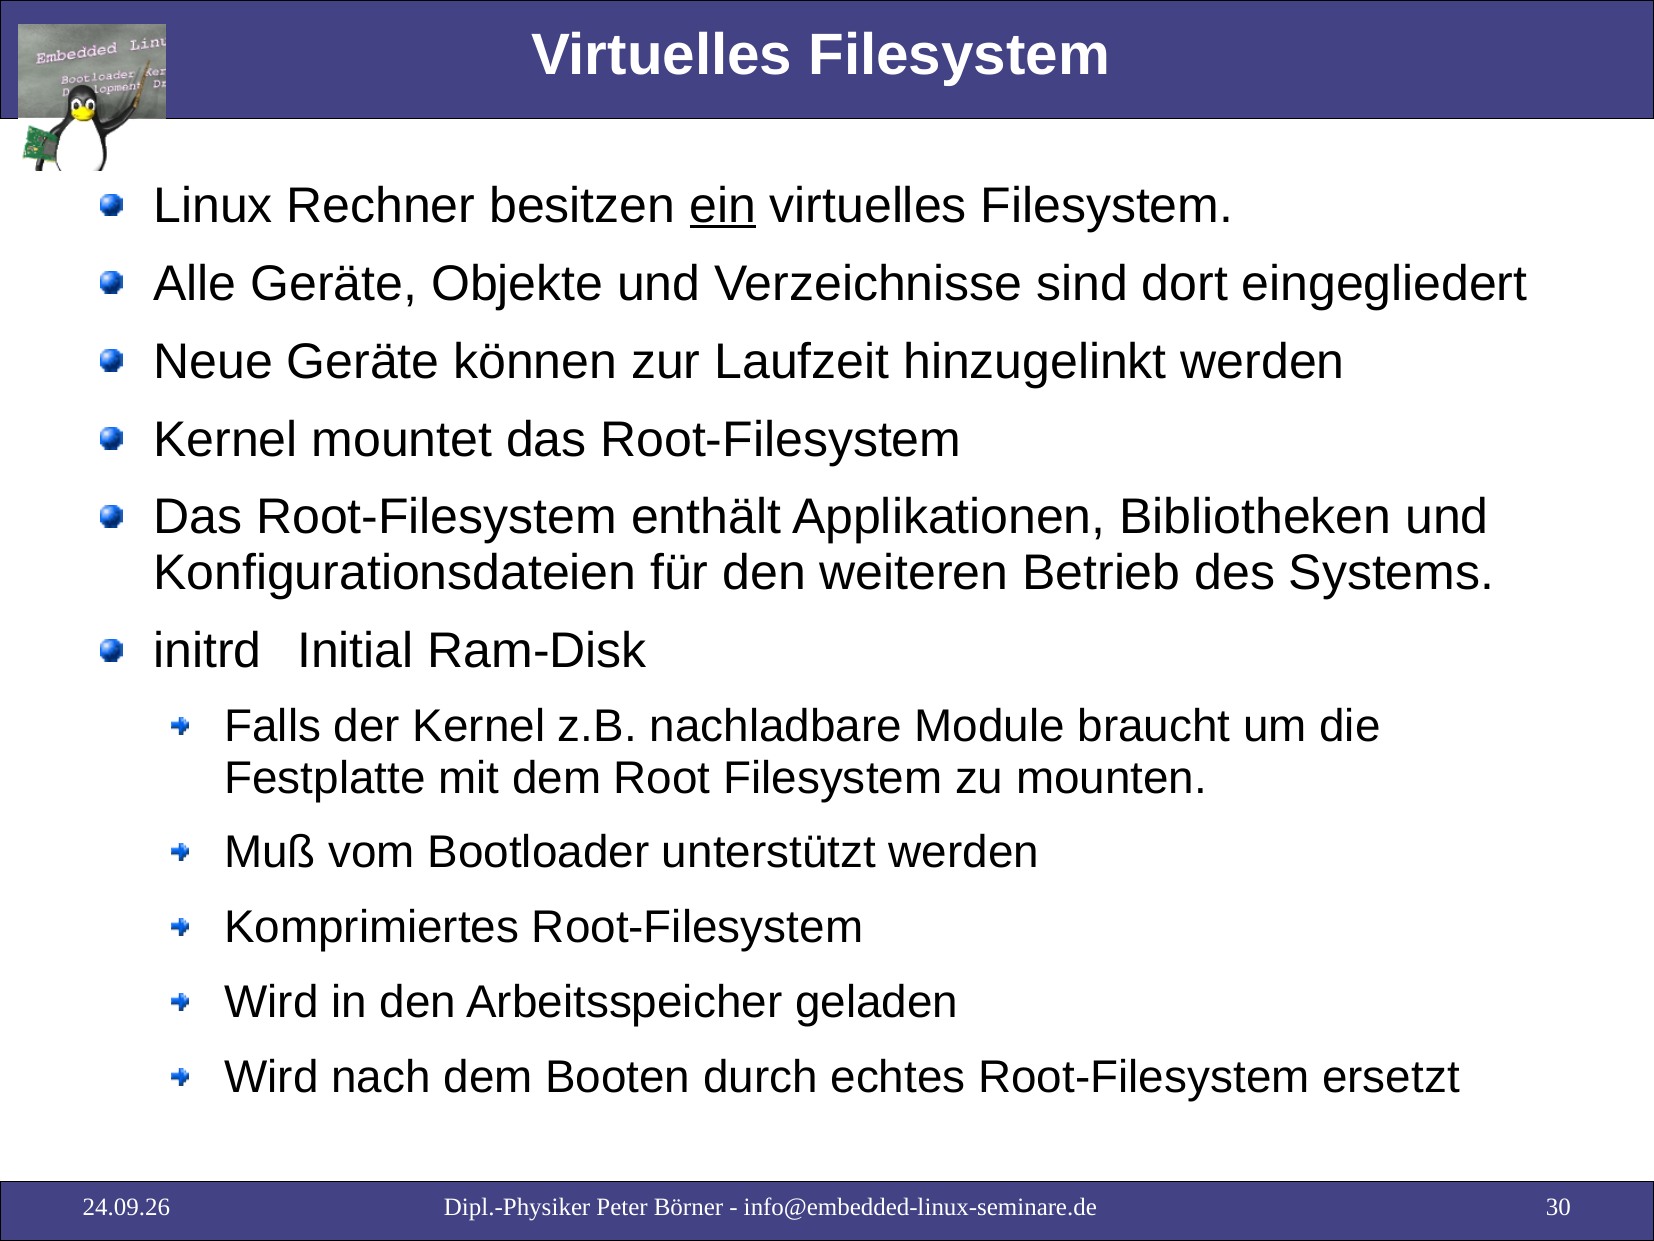

# Virtuelles Filesystem
Linux Rechner besitzen ein virtuelles Filesystem.
Alle Geräte, Objekte und Verzeichnisse sind dort eingegliedert
Neue Geräte können zur Laufzeit hinzugelinkt werden
Kernel mountet das Root-Filesystem
Das Root-Filesystem enthält Applikationen, Bibliotheken und Konfigurationsdateien für den weiteren Betrieb des Systems.
initrd	Initial Ram-Disk
Falls der Kernel z.B. nachladbare Module braucht um die Festplatte mit dem Root Filesystem zu mounten.
Muß vom Bootloader unterstützt werden
Komprimiertes Root-Filesystem
Wird in den Arbeitsspeicher geladen
Wird nach dem Booten durch echtes Root-Filesystem ersetzt
 Dipl.-Physiker Peter Börner - info@embedded-linux-seminare.de
30